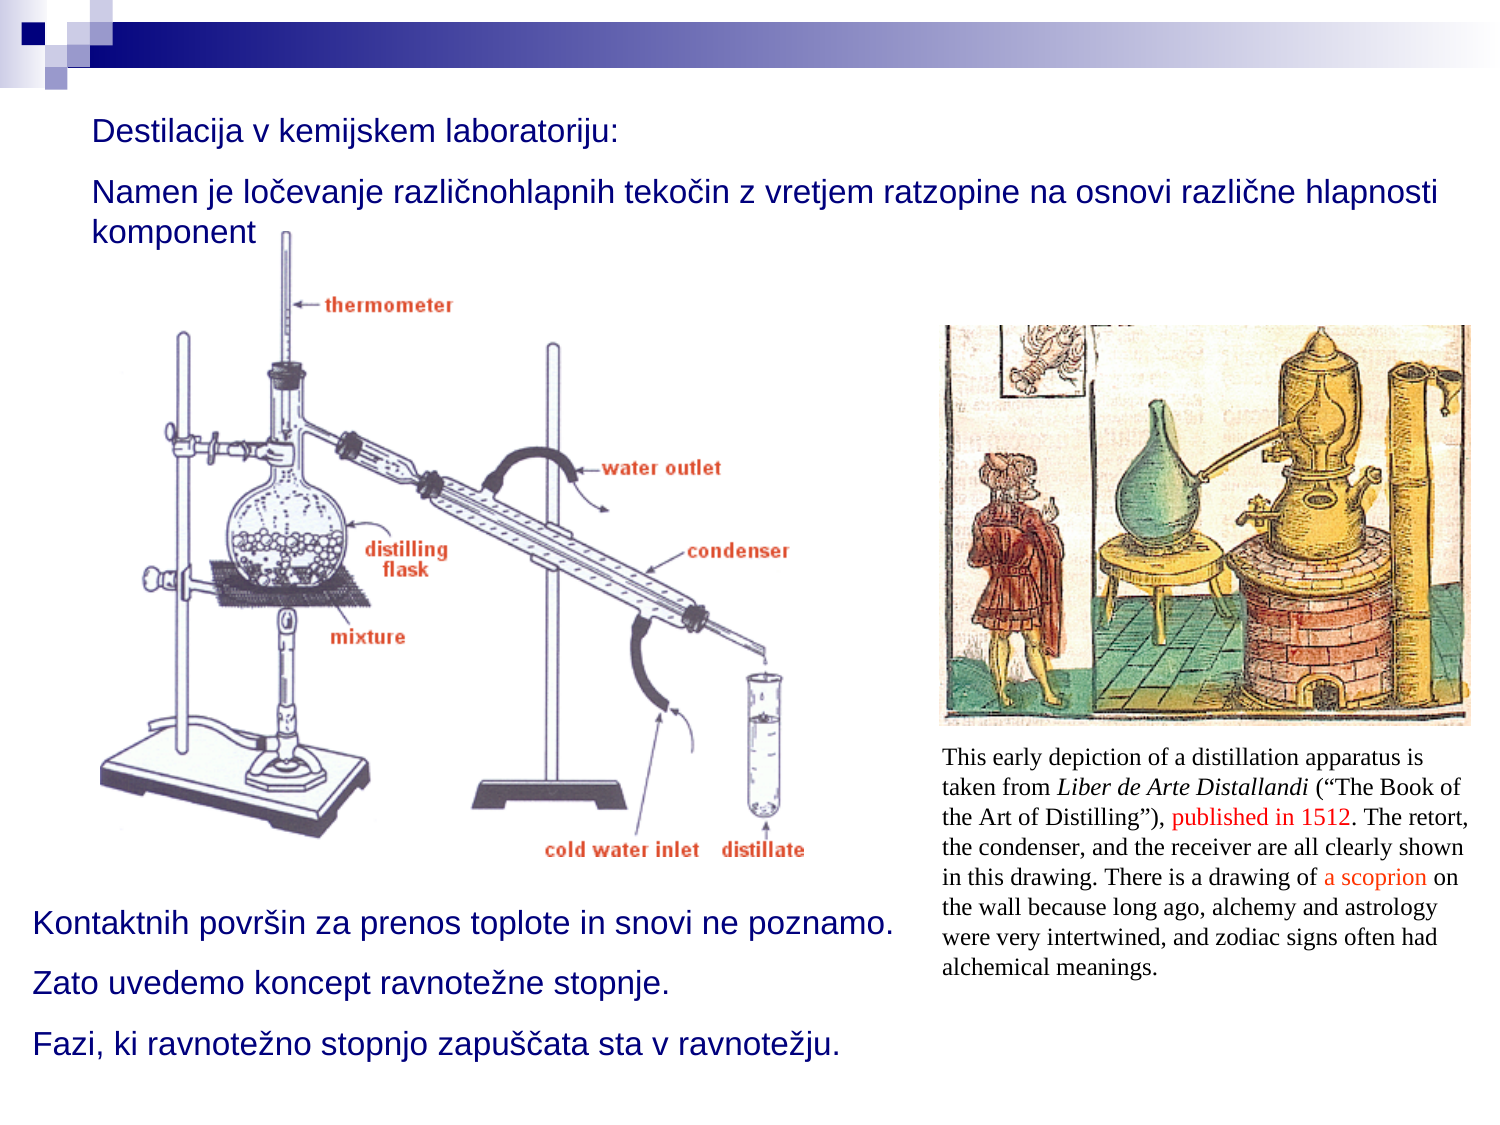

Destilacija v kemijskem laboratoriju:
Namen je ločevanje različnohlapnih tekočin z vretjem ratzopine na osnovi različne hlapnosti komponent
This early depiction of a distillation apparatus is taken from Liber de Arte Distallandi (“The Book of the Art of Distilling”), published in 1512. The retort, the condenser, and the receiver are all clearly shown in this drawing. There is a drawing of a scoprion on the wall because long ago, alchemy and astrology were very intertwined, and zodiac signs often had alchemical meanings.
Kontaktnih površin za prenos toplote in snovi ne poznamo.
Zato uvedemo koncept ravnotežne stopnje.
Fazi, ki ravnotežno stopnjo zapuščata sta v ravnotežju.